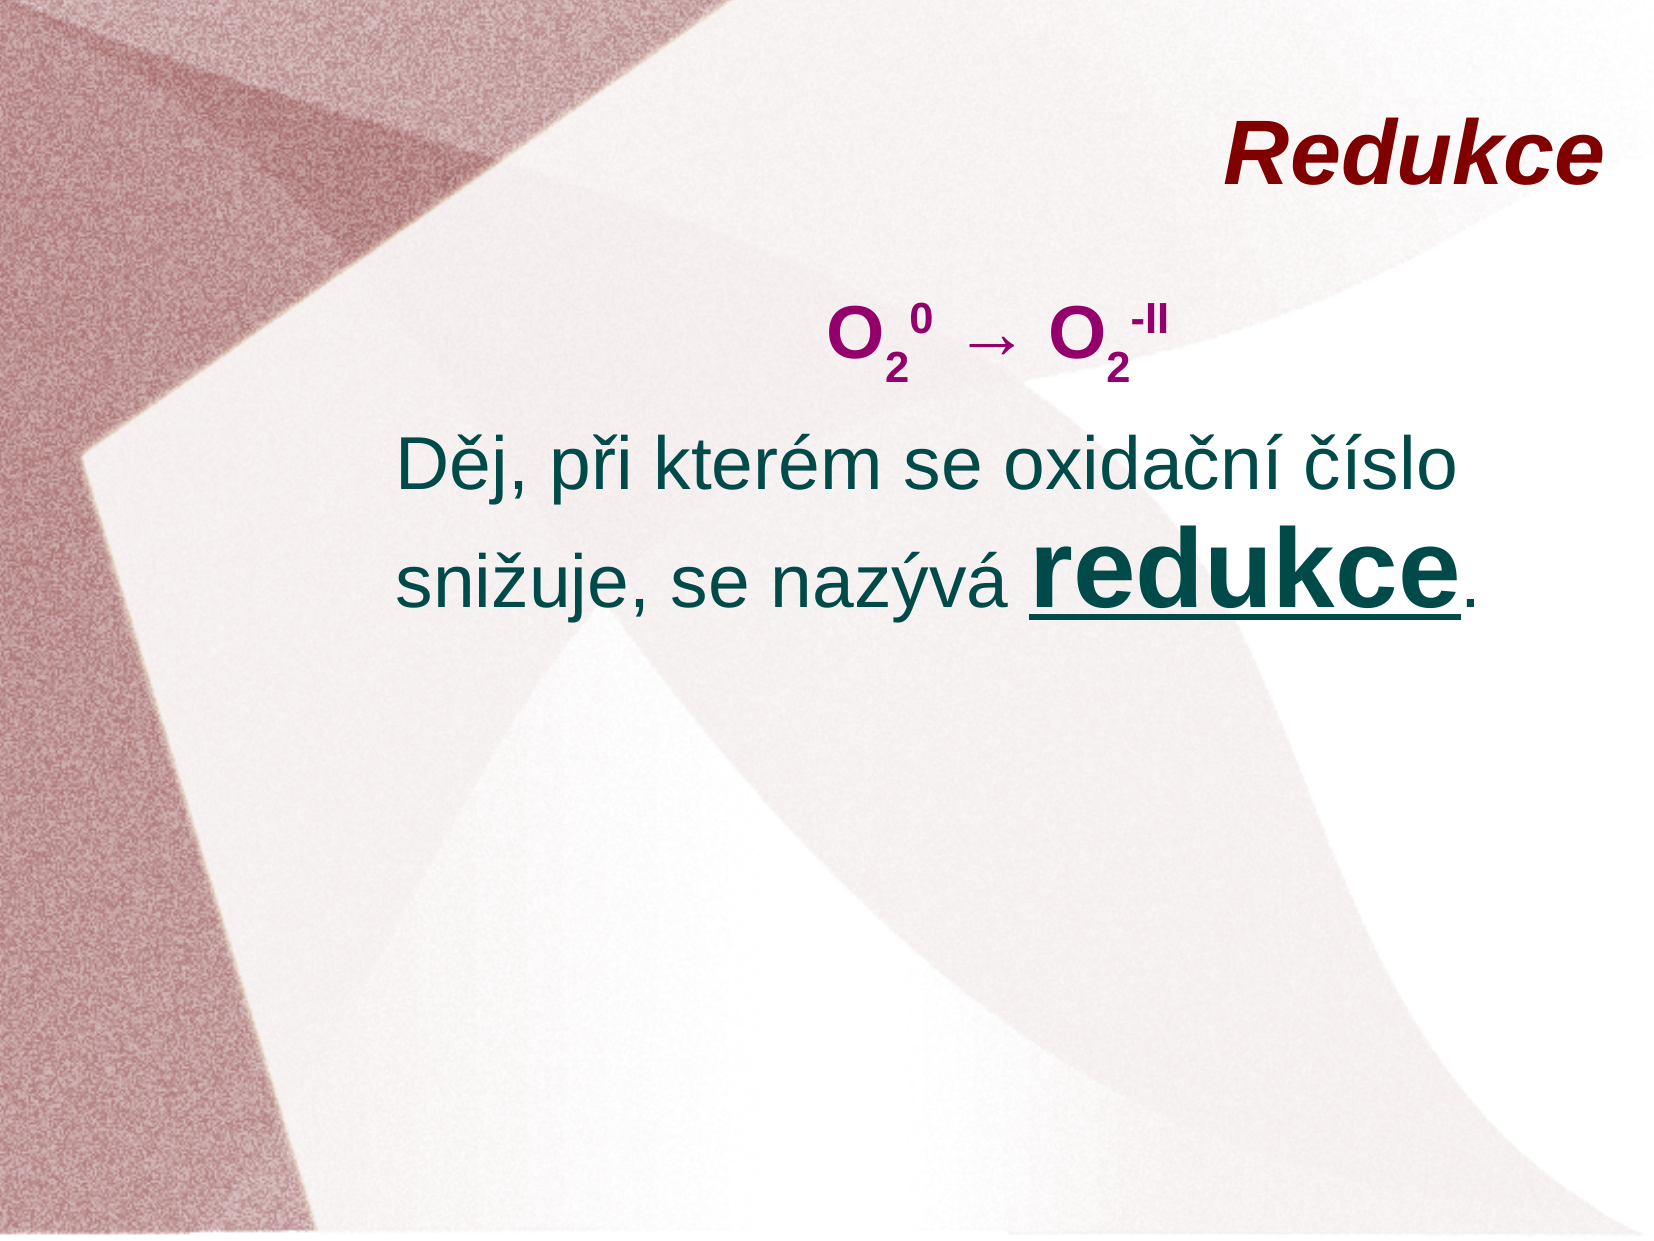

# Redukce
O20 → O2-II
Děj, při kterém se oxidační číslo snižuje, se nazývá redukce.